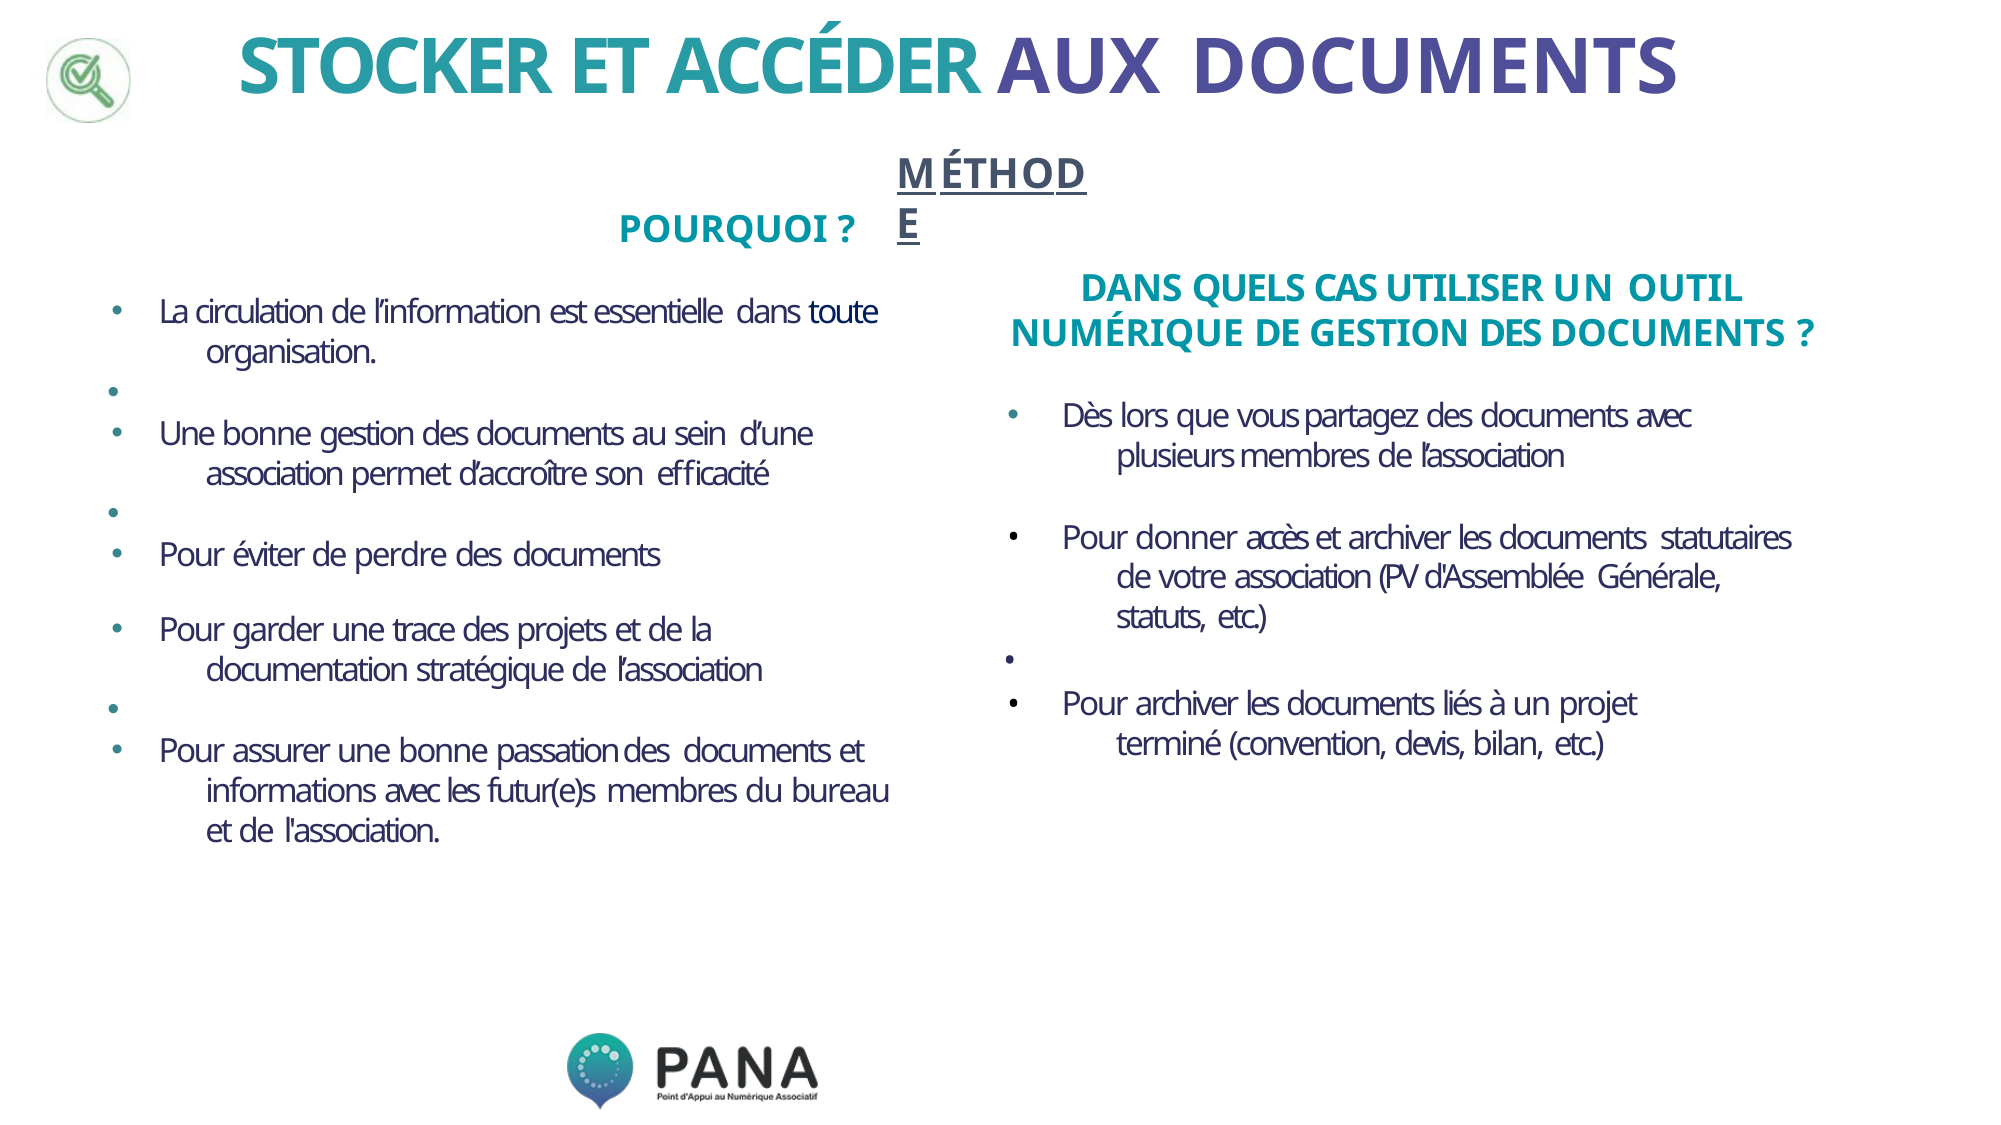

STOCKER ET ACCÉDER AUX DOCUMENTS
MÉTHODE
# POURQUOI ?
La circulation de l’information est essentielle dans toute organisation.
Une bonne gestion des documents au sein d’une association permet d’accroître son efficacité
Pour éviter de perdre des documents
Pour garder une trace des projets et de la documentation stratégique de l’association
Pour assurer une bonne passation des documents et informations avec les futur(e)s membres du bureau et de l'association.
DANS QUELS CAS UTILISER UN OUTIL NUMÉRIQUE DE GESTION DES DOCUMENTS ?
Dès lors que vous partagez des documents avec plusieurs membres de l’association
Pour donner accès et archiver les documents statutaires de votre association (PV d'Assemblée Générale, statuts, etc.)
Pour archiver les documents liés à un projet terminé (convention, devis, bilan, etc.)